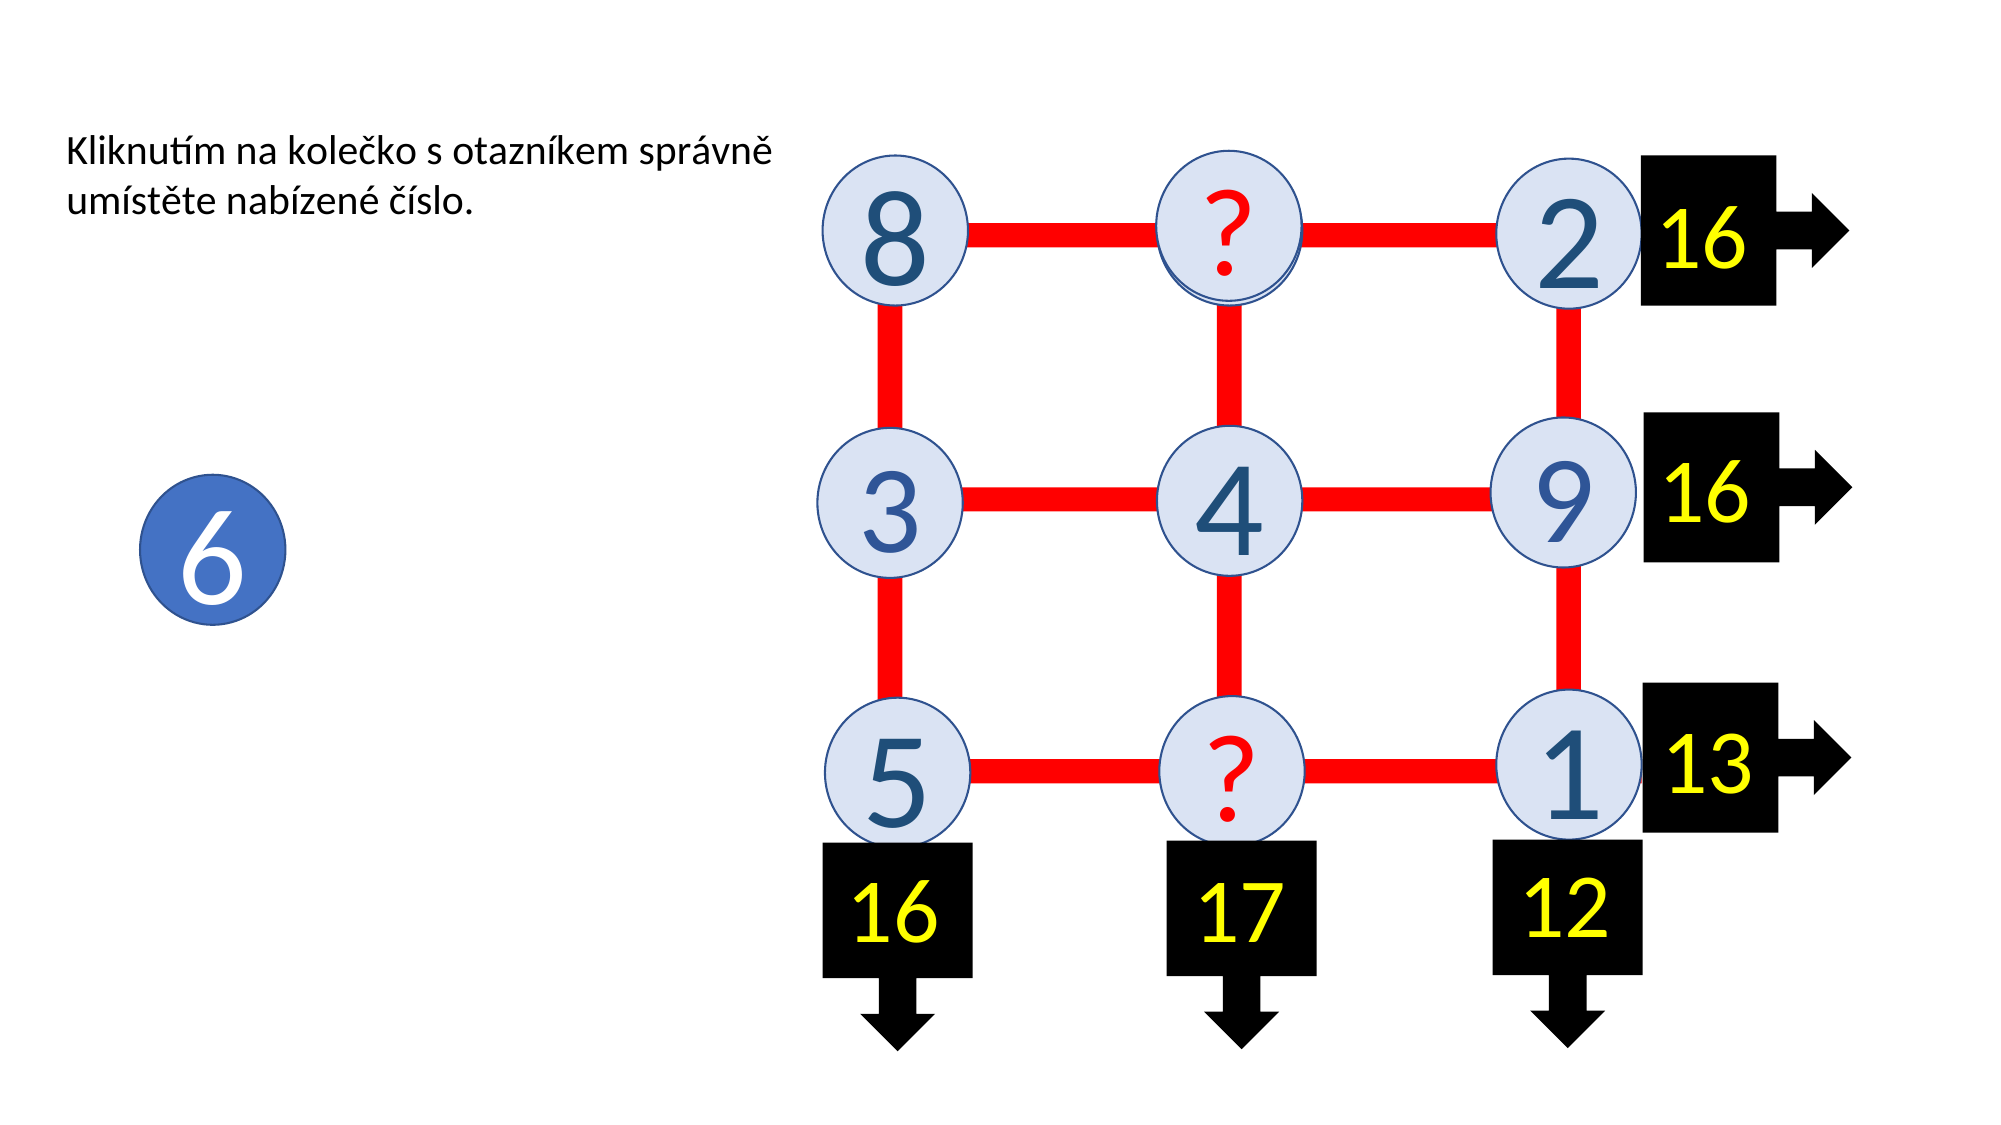

Kliknutím na kolečko s otazníkem správně
umístěte nabízené číslo.
?
8
6
2
16
9
16
4
3
6
1
13
?
5
12
16
17